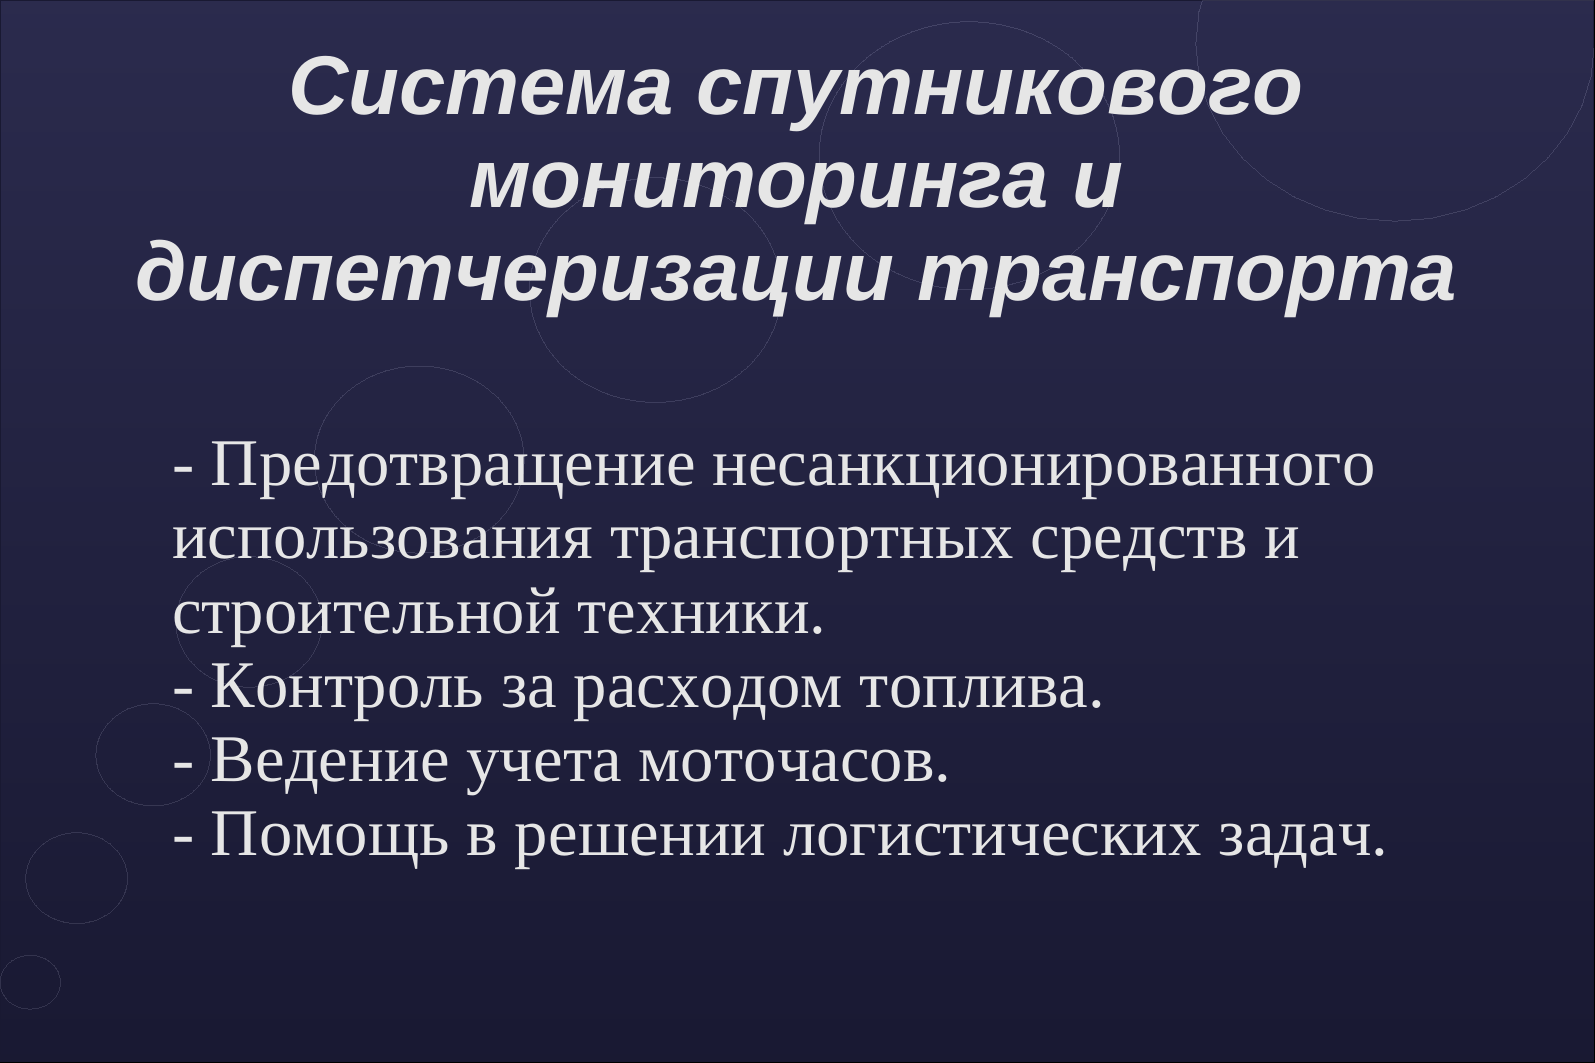

# Система спутникового мониторинга и диспетчеризации транспорта
- Предотвращение несанкционированного использования транспортных средств и строительной техники.
- Контроль за расходом топлива.
- Ведение учета моточасов.
- Помощь в решении логистических задач.